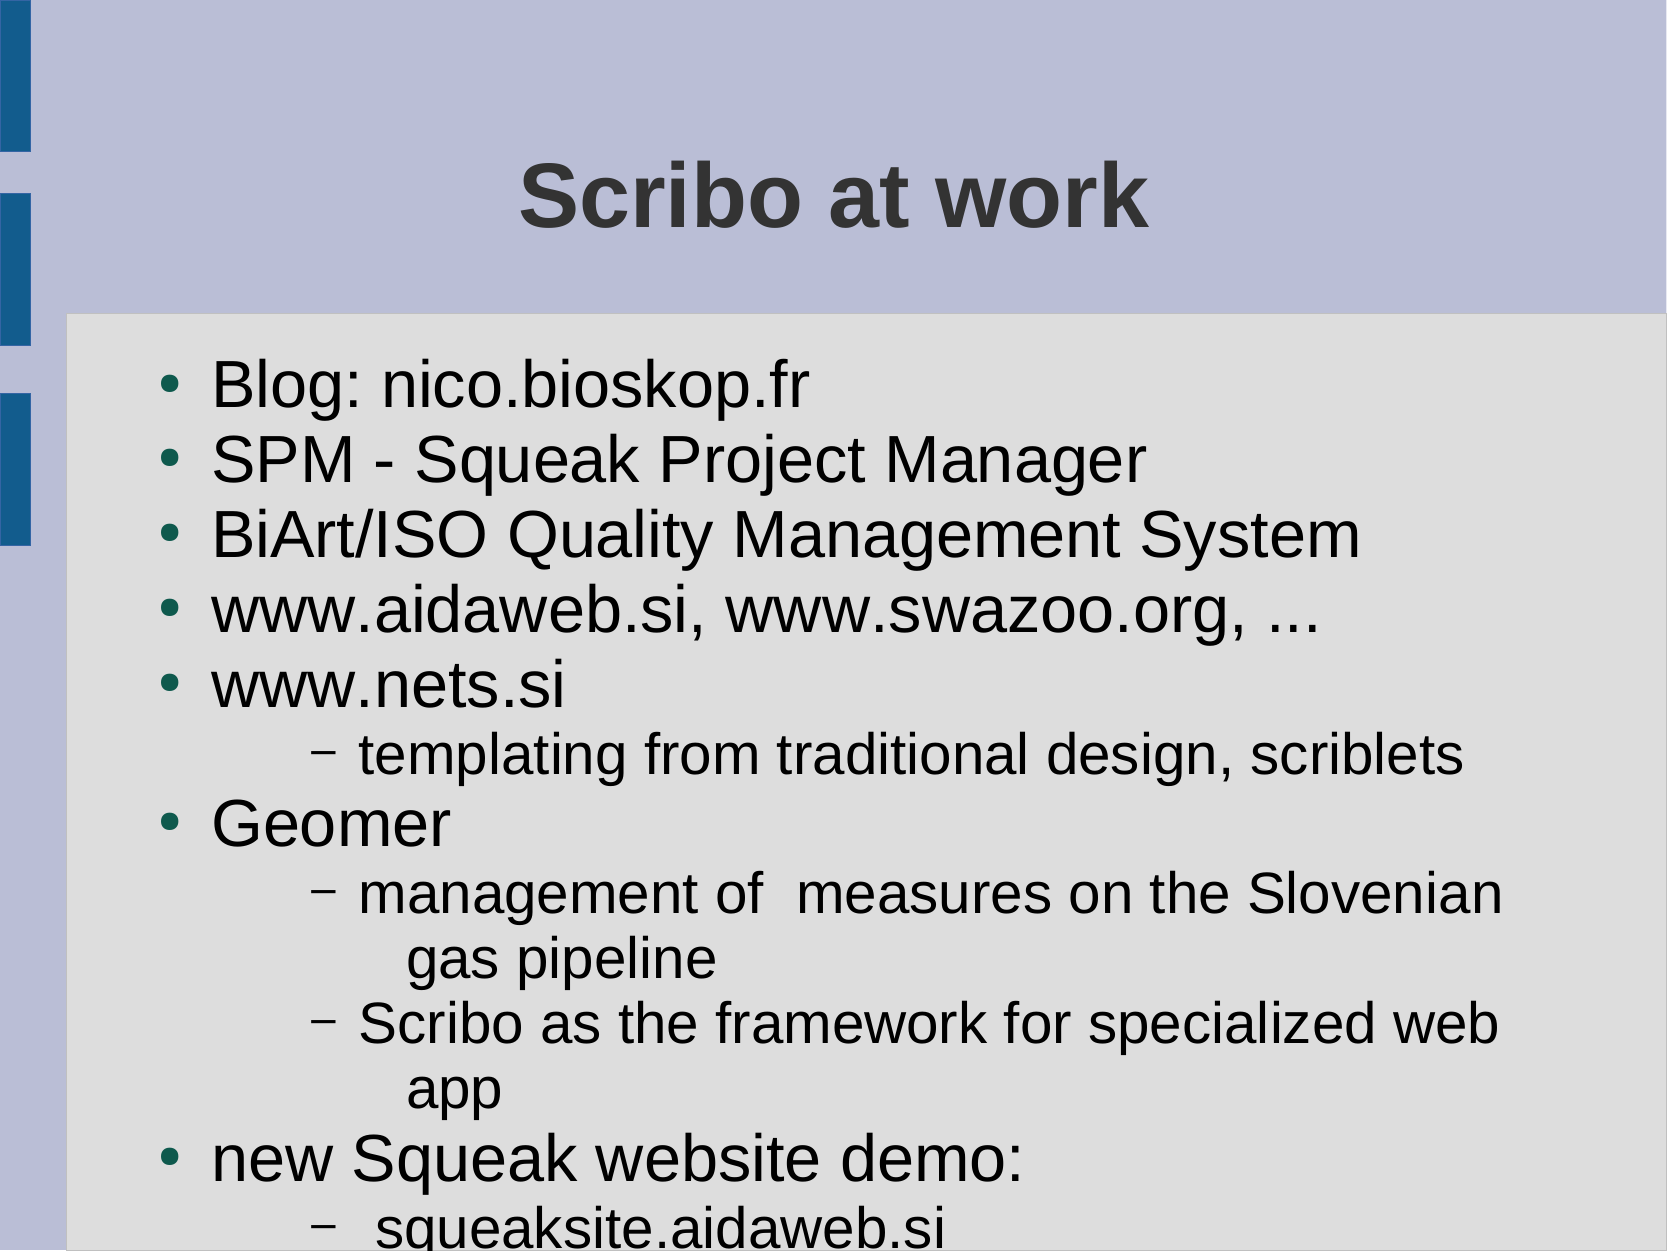

# Scribo at work
Blog: nico.bioskop.fr
SPM - Squeak Project Manager
BiArt/ISO Quality Management System
www.aidaweb.si, www.swazoo.org, ...
www.nets.si
templating from traditional design, scriblets
Geomer
management of measures on the Slovenian gas pipeline
Scribo as the framework for specialized web app
new Squeak website demo:
 squeaksite.aidaweb.si